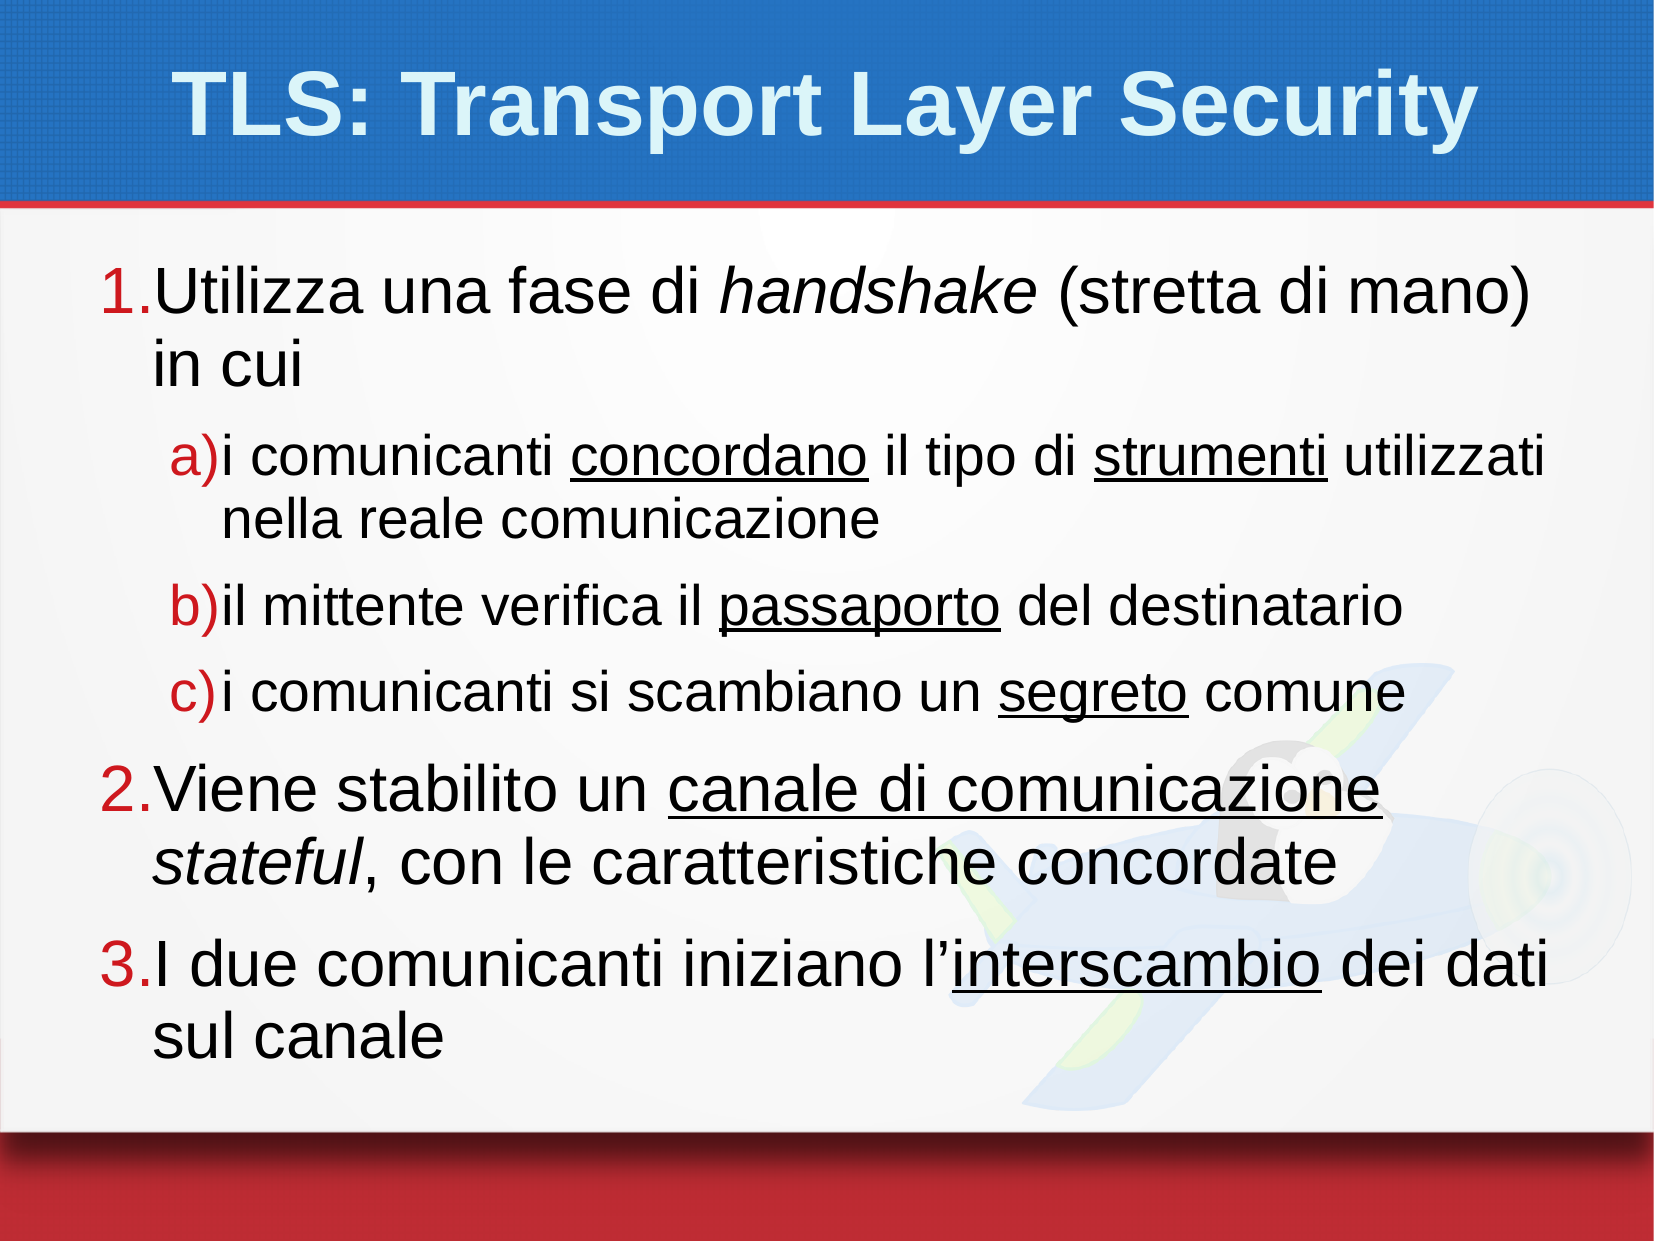

# TLS: Transport Layer Security
Utilizza una fase di handshake (stretta di mano) in cui
i comunicanti concordano il tipo di strumenti utilizzati nella reale comunicazione
il mittente verifica il passaporto del destinatario
i comunicanti si scambiano un segreto comune
Viene stabilito un canale di comunicazione stateful, con le caratteristiche concordate
I due comunicanti iniziano l’interscambio dei dati sul canale